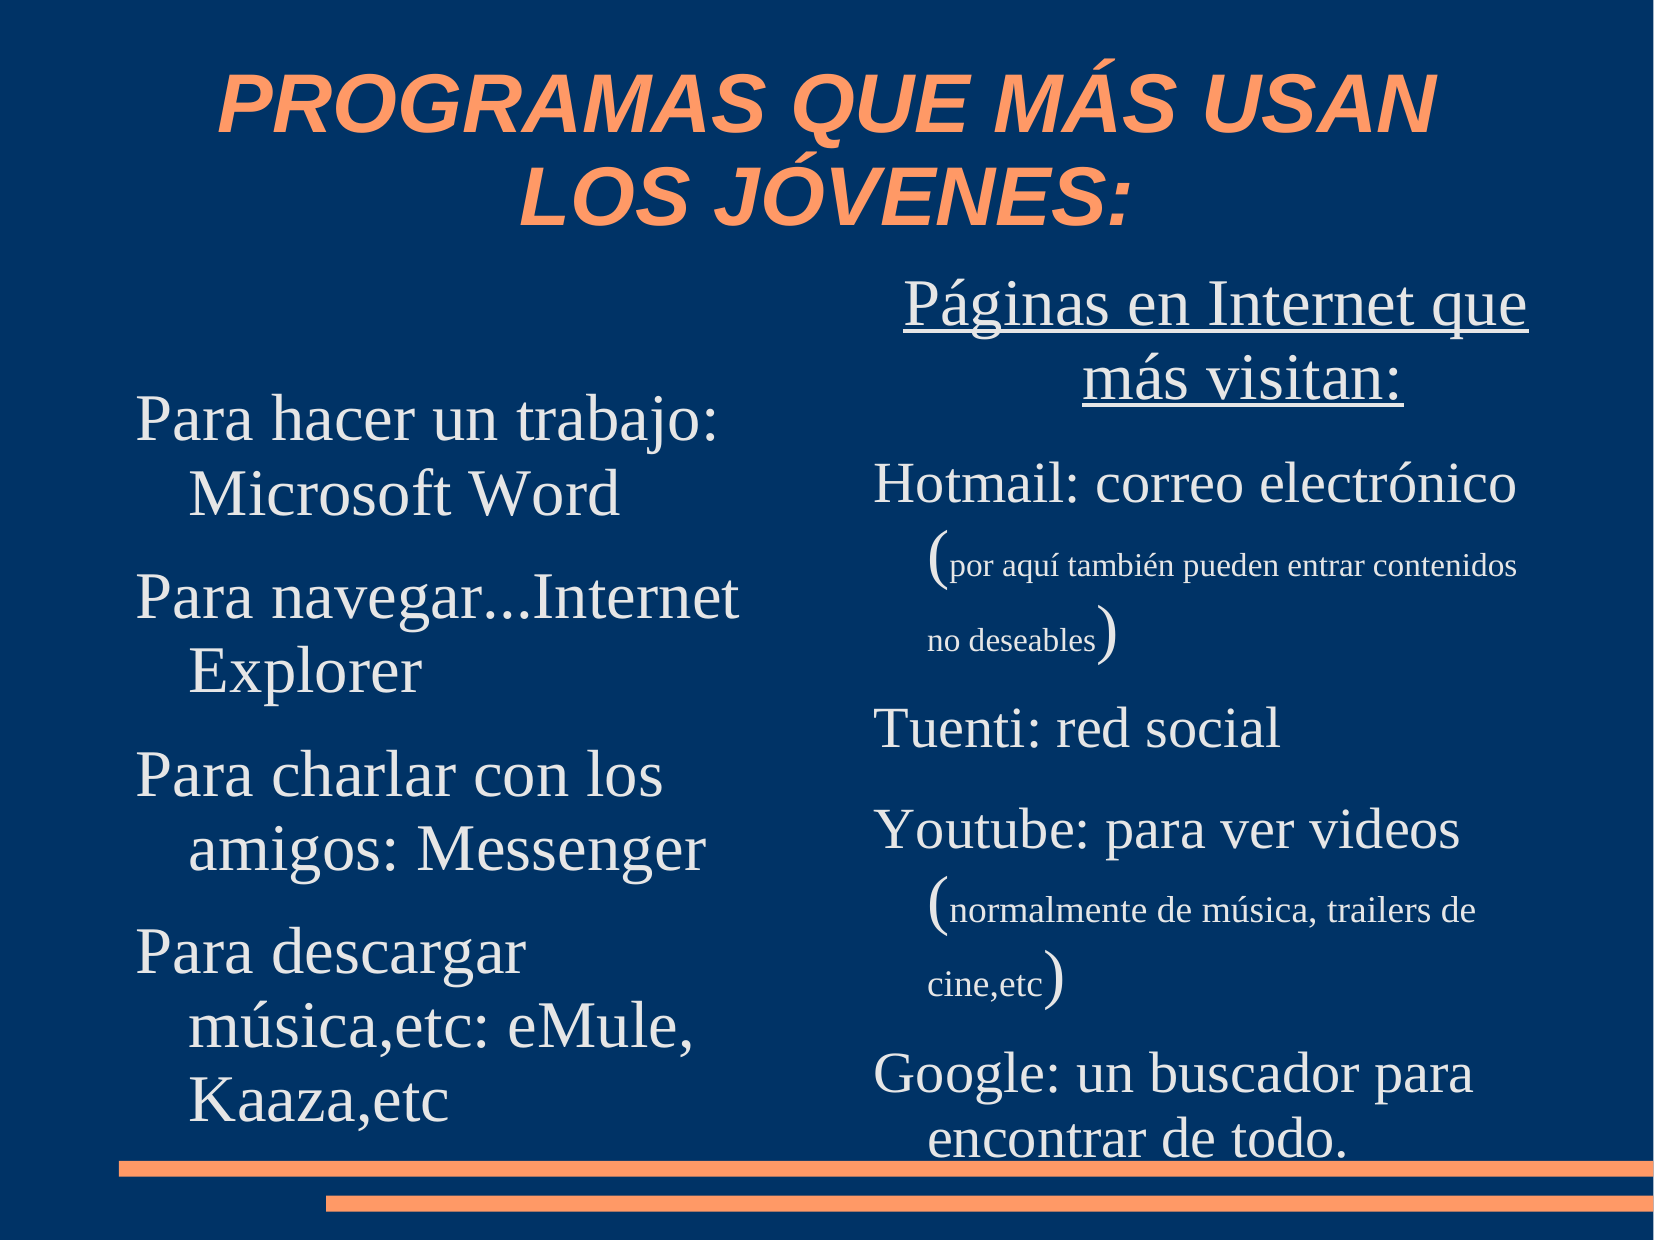

# PROGRAMAS QUE MÁS USAN LOS JÓVENES:
Páginas en Internet que más visitan:
Hotmail: correo electrónico (por aquí también pueden entrar contenidos no deseables)
Tuenti: red social
Youtube: para ver videos (normalmente de música, trailers de cine,etc)
Google: un buscador para encontrar de todo.
Para hacer un trabajo: Microsoft Word
Para navegar...Internet Explorer
Para charlar con los amigos: Messenger
Para descargar música,etc: eMule, Kaaza,etc